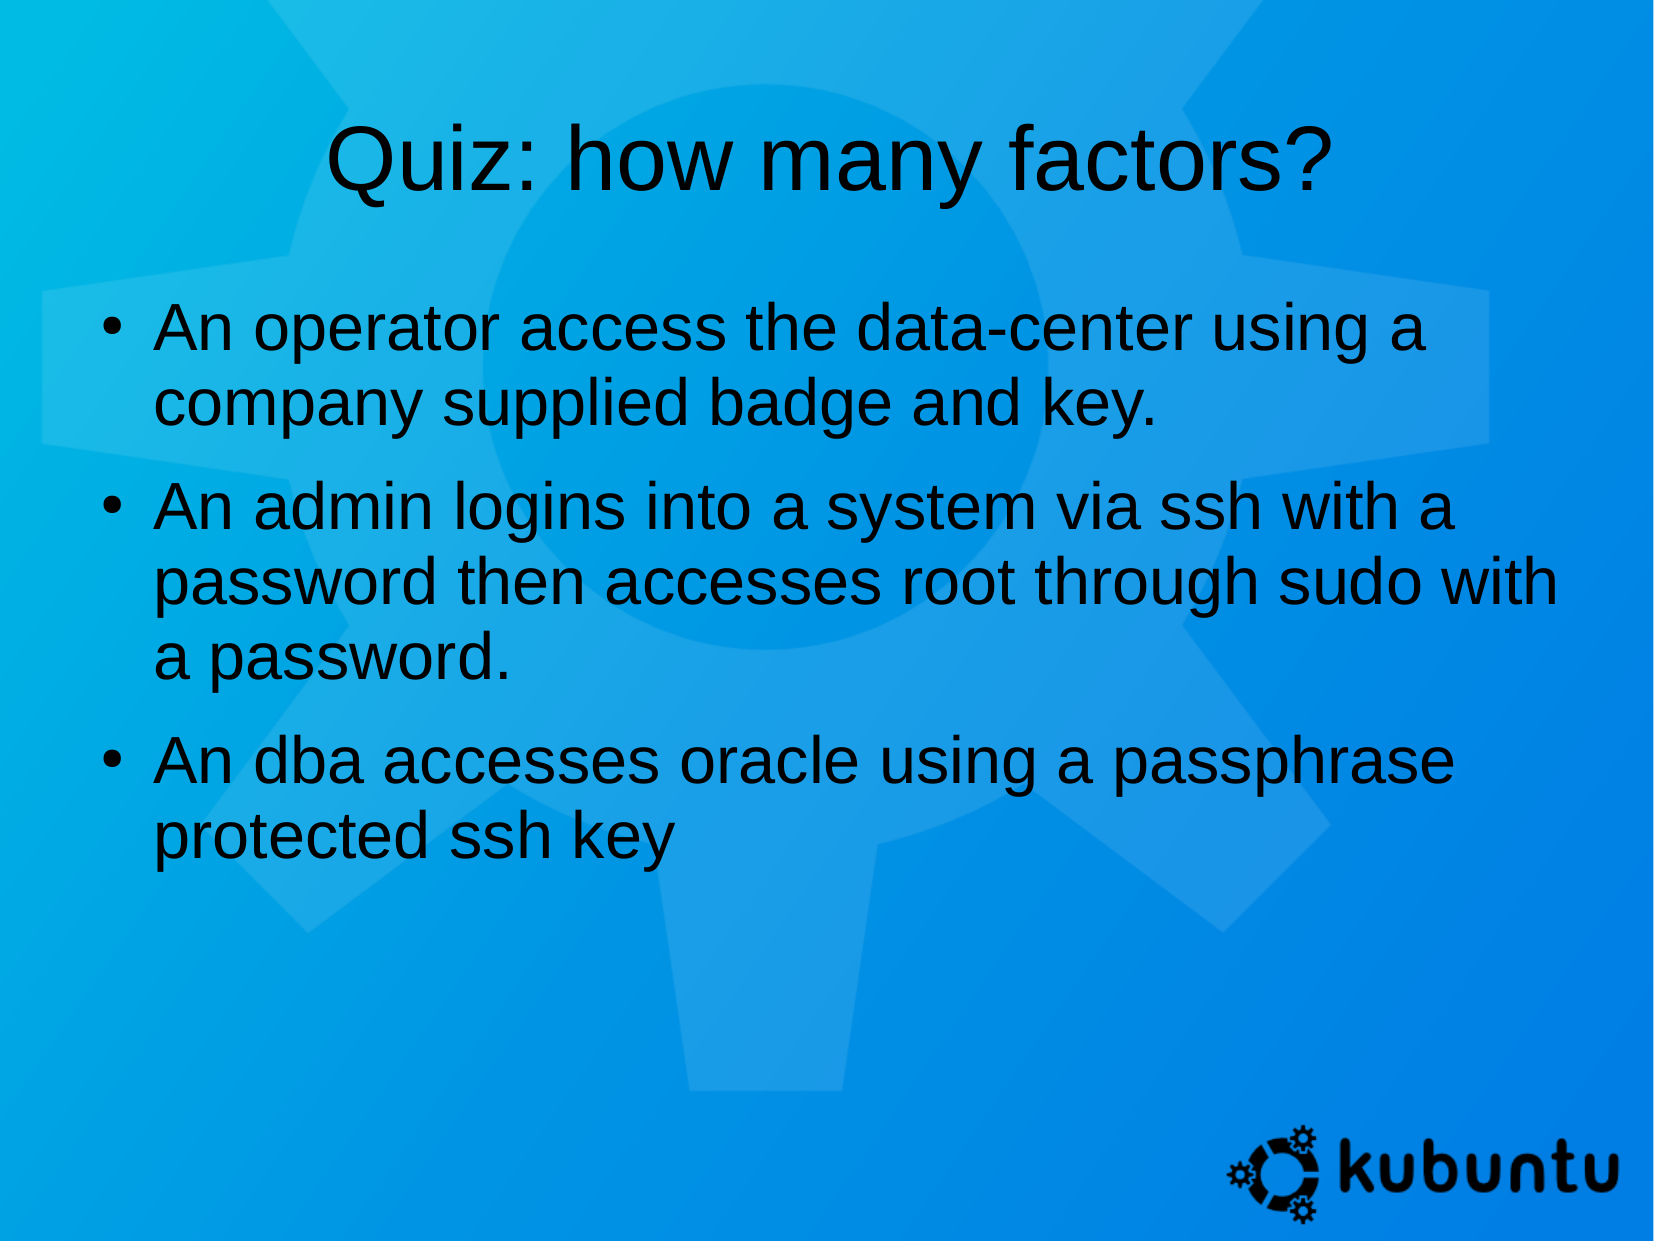

# Quiz: how many factors?
An operator access the data-center using a company supplied badge and key.
An admin logins into a system via ssh with a password then accesses root through sudo with a password.
An dba accesses oracle using a passphrase protected ssh key